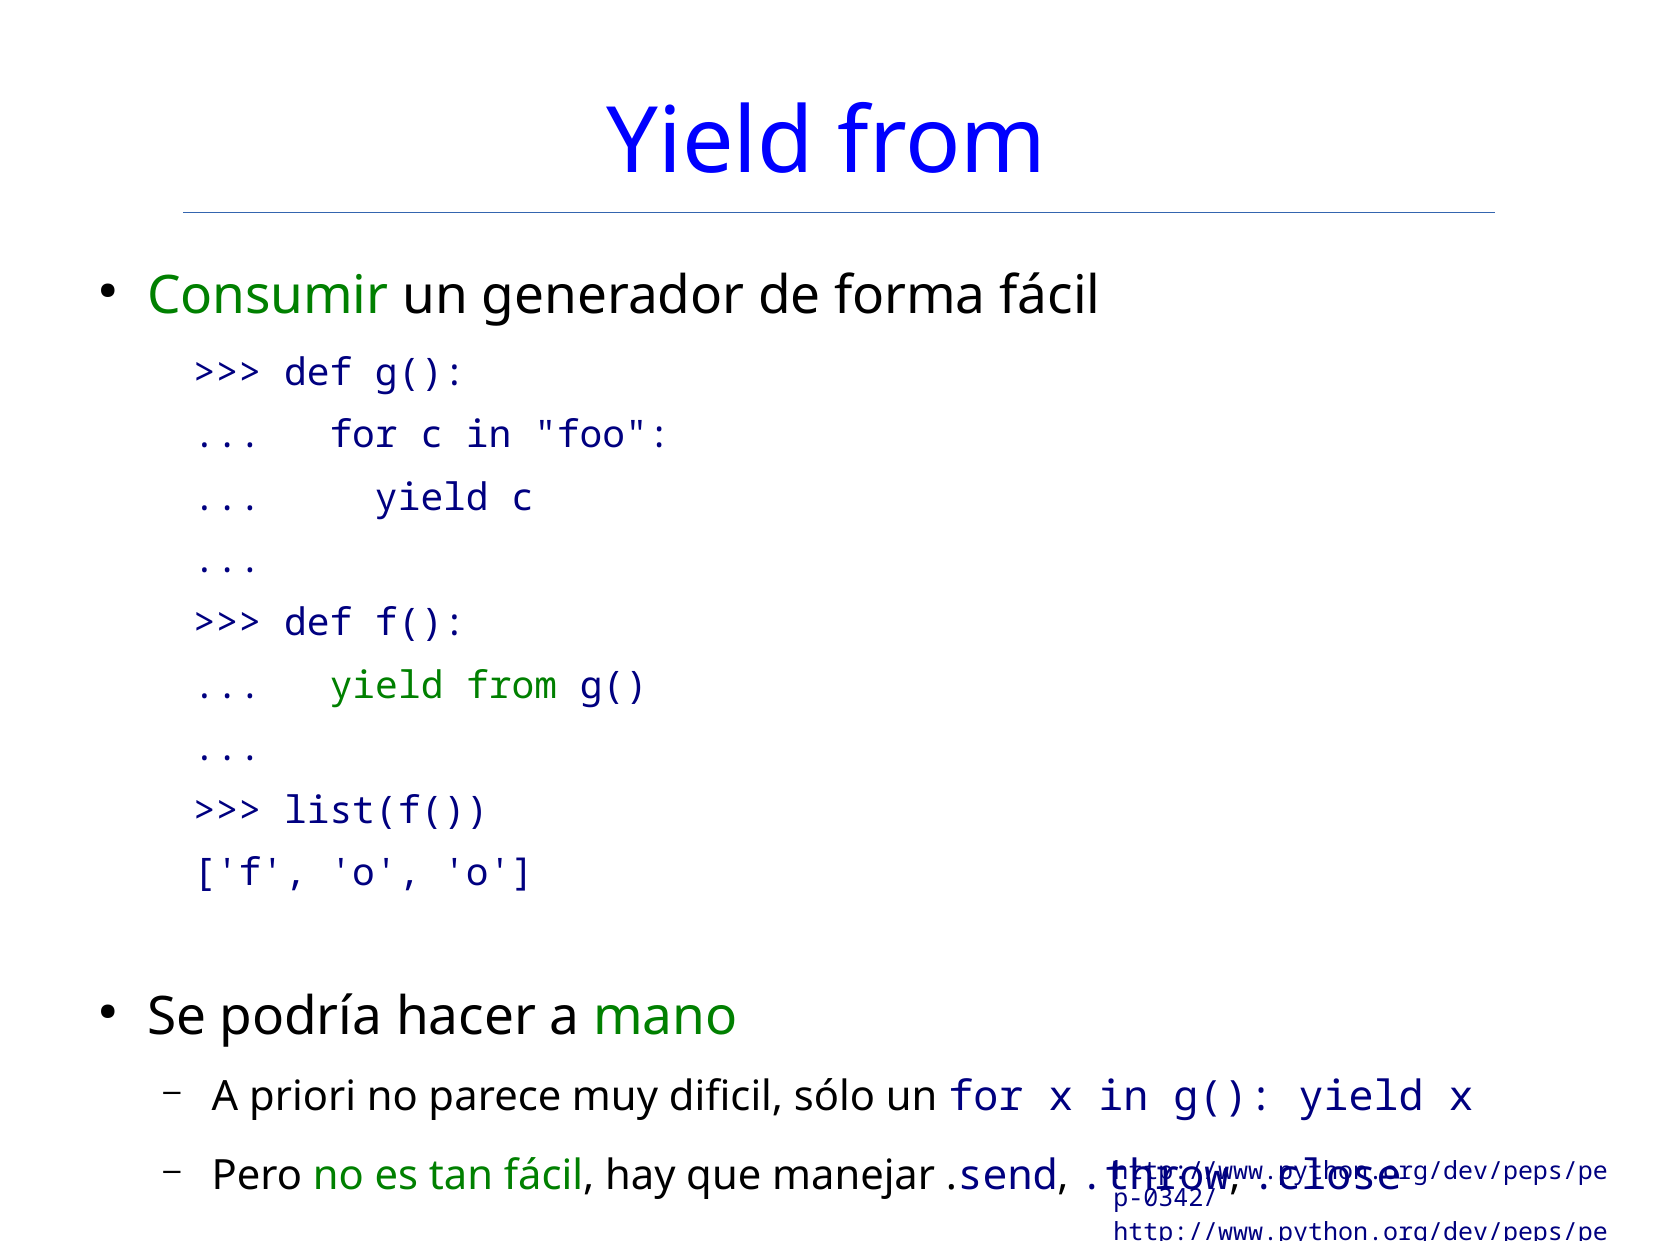

# Yield from
Consumir un generador de forma fácil
>>> def g():
... for c in "foo":
... yield c
...
>>> def f():
... yield from g()
...
>>> list(f())
['f', 'o', 'o']
Se podría hacer a mano
A priori no parece muy dificil, sólo un for x in g(): yield x
Pero no es tan fácil, hay que manejar .send, .throw, .close
http://www.python.org/dev/peps/pep-0342/
http://www.python.org/dev/peps/pep-0380/